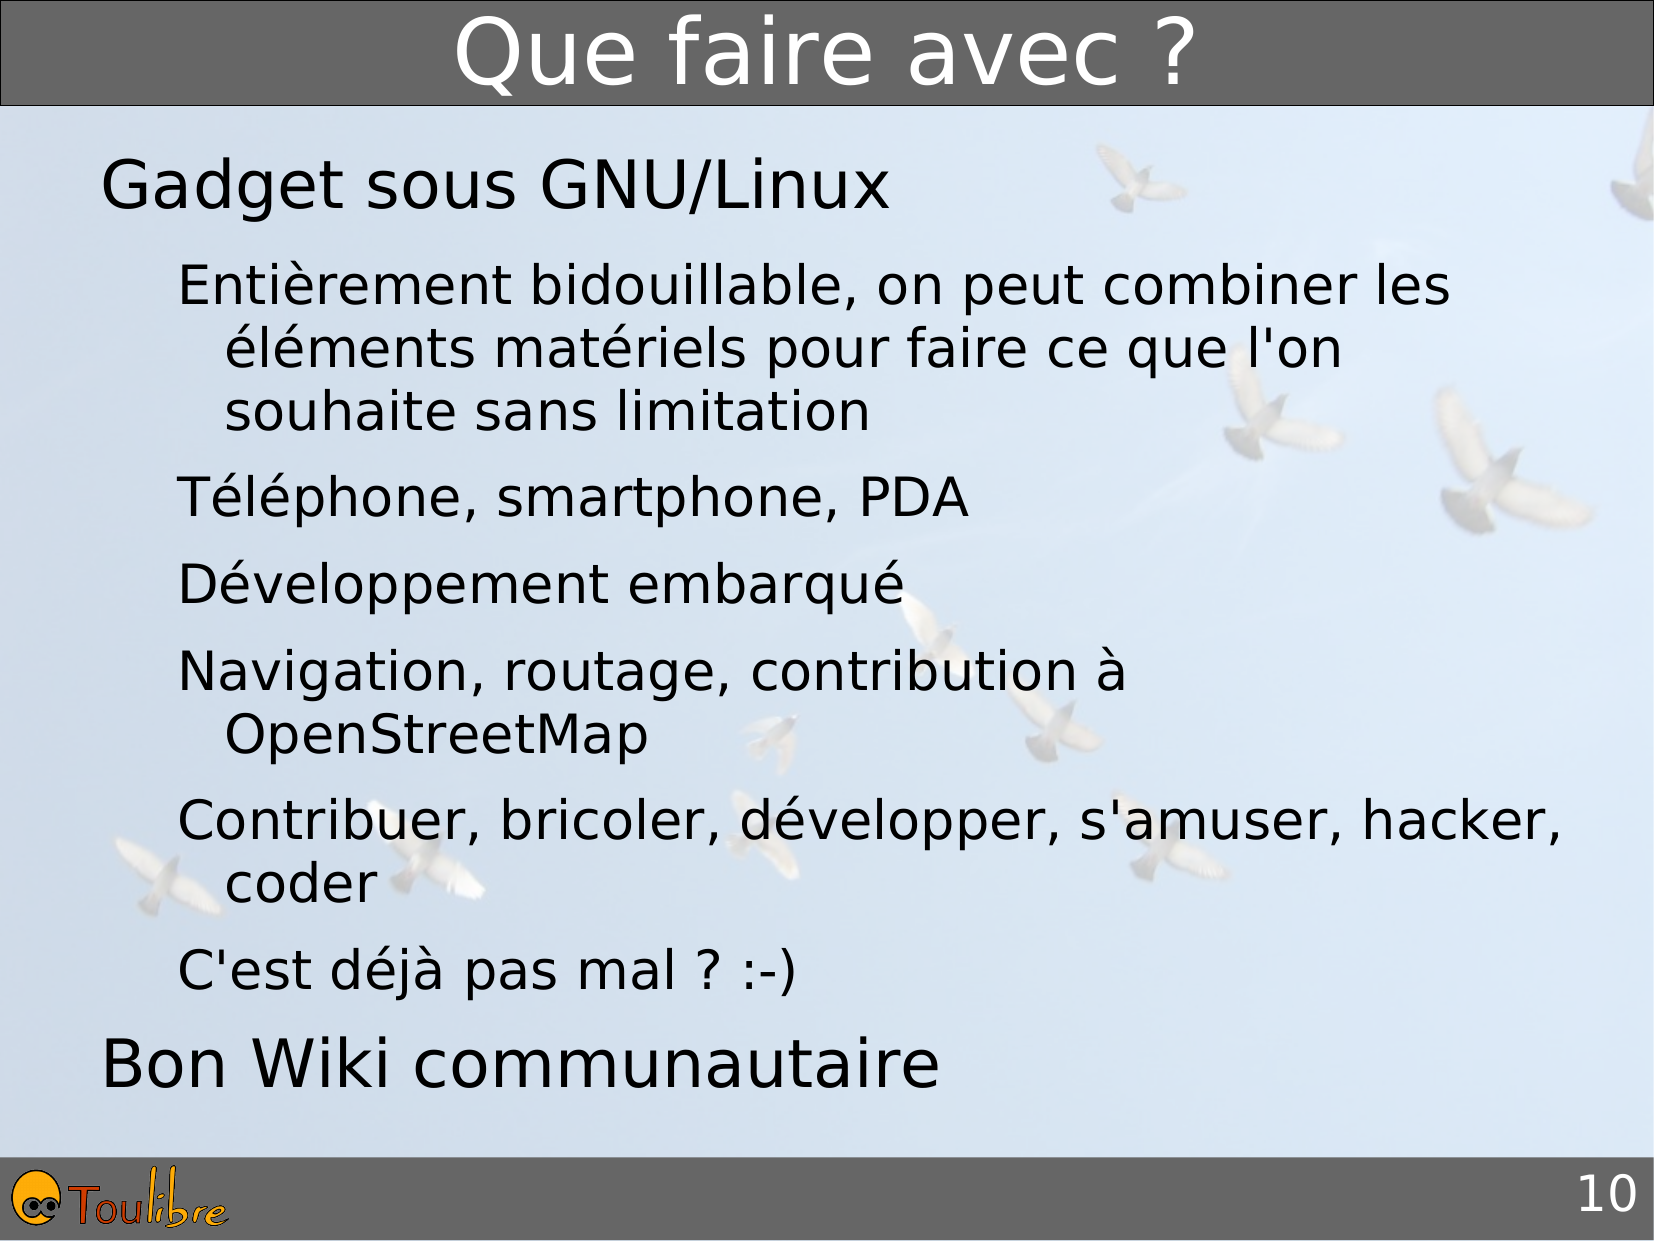

# Que faire avec ?
Gadget sous GNU/Linux
Entièrement bidouillable, on peut combiner les éléments matériels pour faire ce que l'on souhaite sans limitation
Téléphone, smartphone, PDA
Développement embarqué
Navigation, routage, contribution à OpenStreetMap
Contribuer, bricoler, développer, s'amuser, hacker, coder
C'est déjà pas mal ? :-)
Bon Wiki communautaire